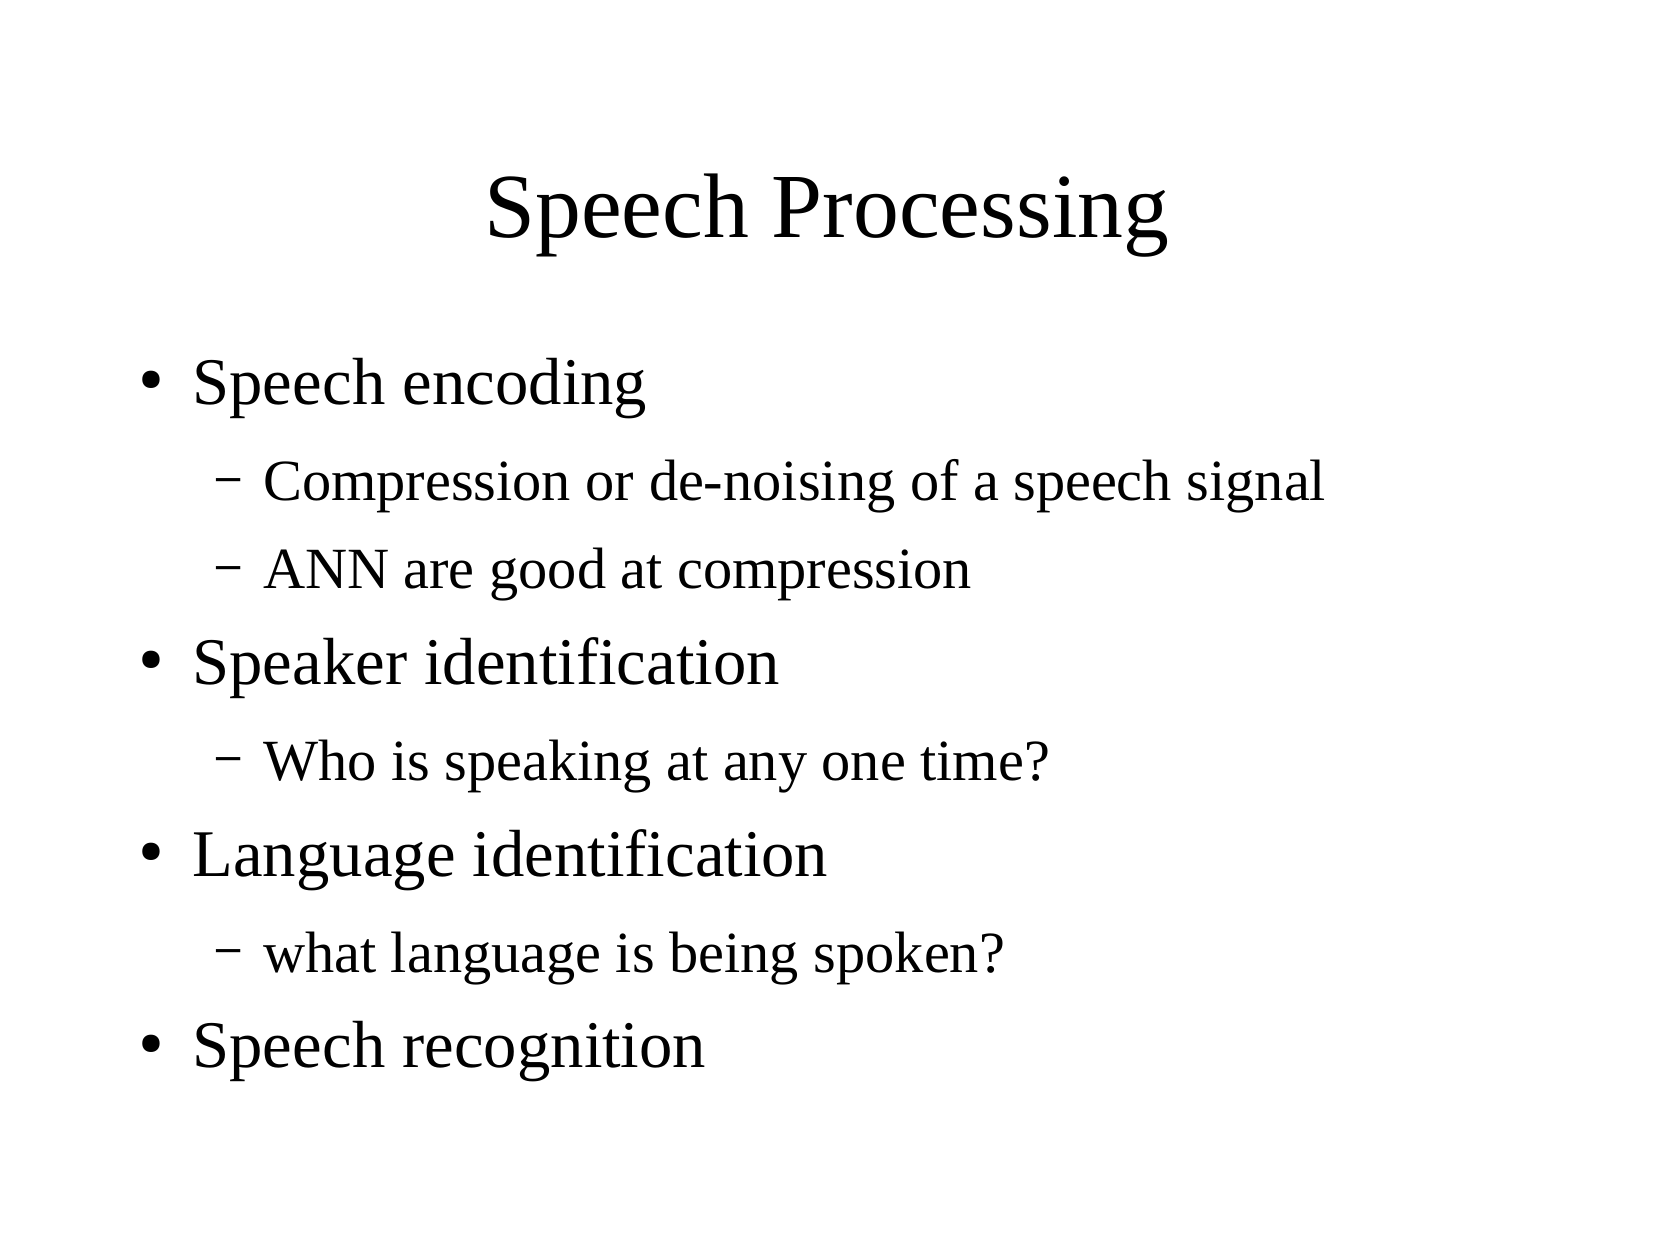

# Speech Processing
Speech encoding
Compression or de-noising of a speech signal
ANN are good at compression
Speaker identification
Who is speaking at any one time?
Language identification
what language is being spoken?
Speech recognition